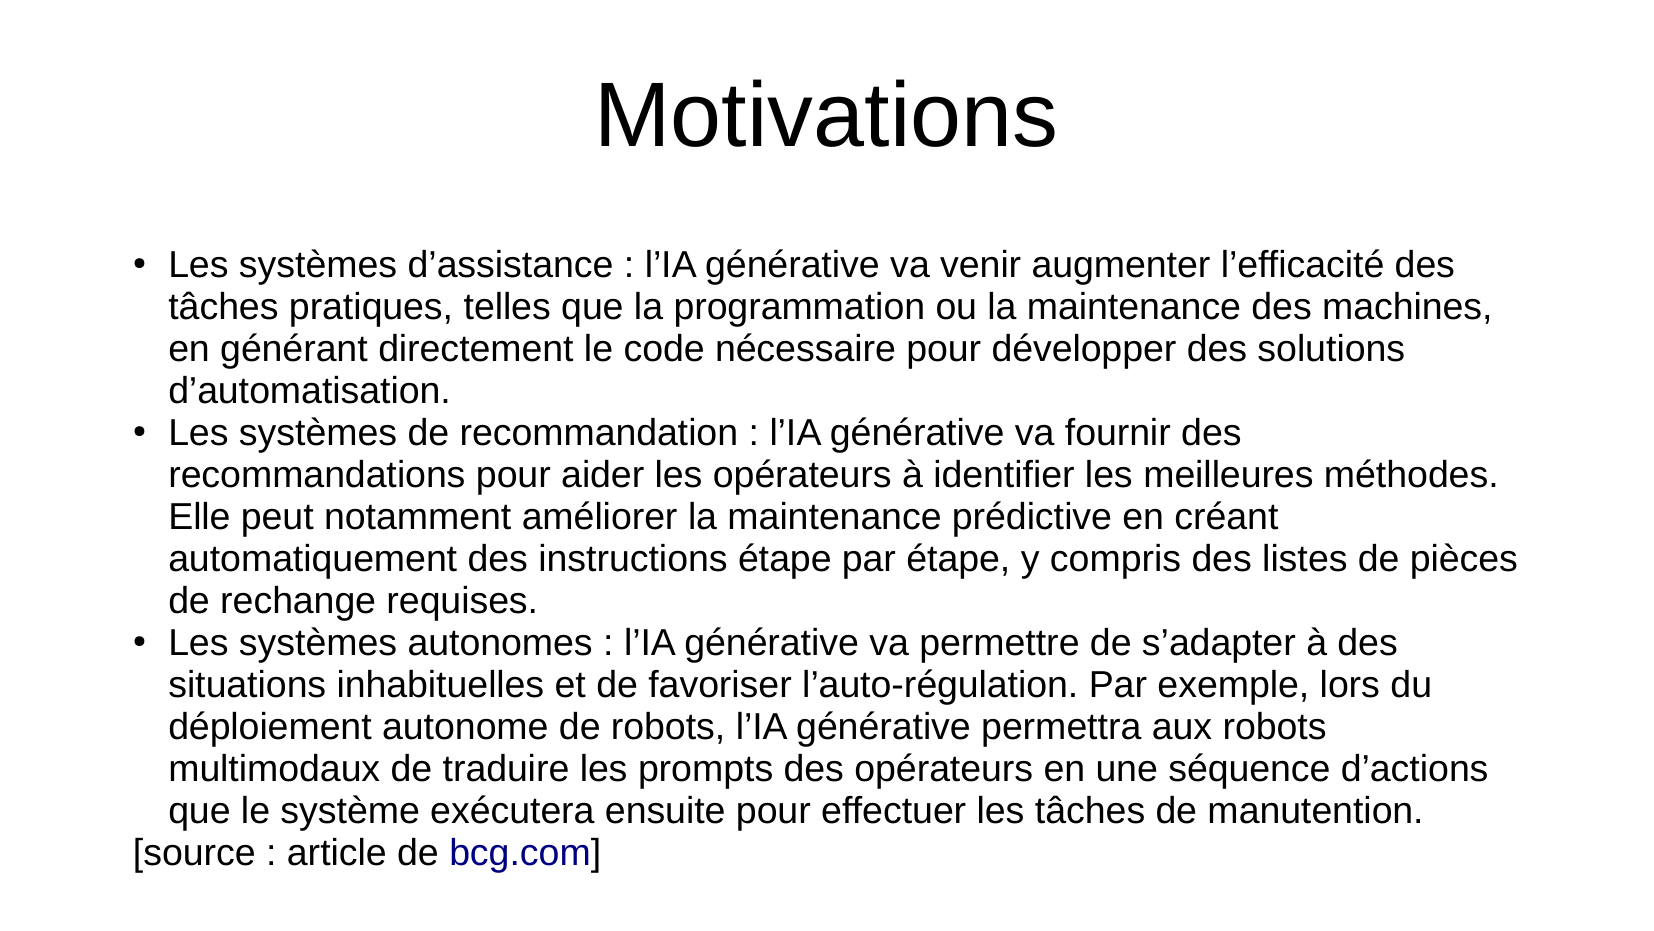

# Motivations
Les systèmes d’assistance : l’IA générative va venir augmenter l’efficacité des tâches pratiques, telles que la programmation ou la maintenance des machines, en générant directement le code nécessaire pour développer des solutions d’automatisation.
Les systèmes de recommandation : l’IA générative va fournir des recommandations pour aider les opérateurs à identifier les meilleures méthodes. Elle peut notamment améliorer la maintenance prédictive en créant automatiquement des instructions étape par étape, y compris des listes de pièces de rechange requises.
Les systèmes autonomes : l’IA générative va permettre de s’adapter à des situations inhabituelles et de favoriser l’auto-régulation. Par exemple, lors du déploiement autonome de robots, l’IA générative permettra aux robots multimodaux de traduire les prompts des opérateurs en une séquence d’actions que le système exécutera ensuite pour effectuer les tâches de manutention.
[source : article de bcg.com]